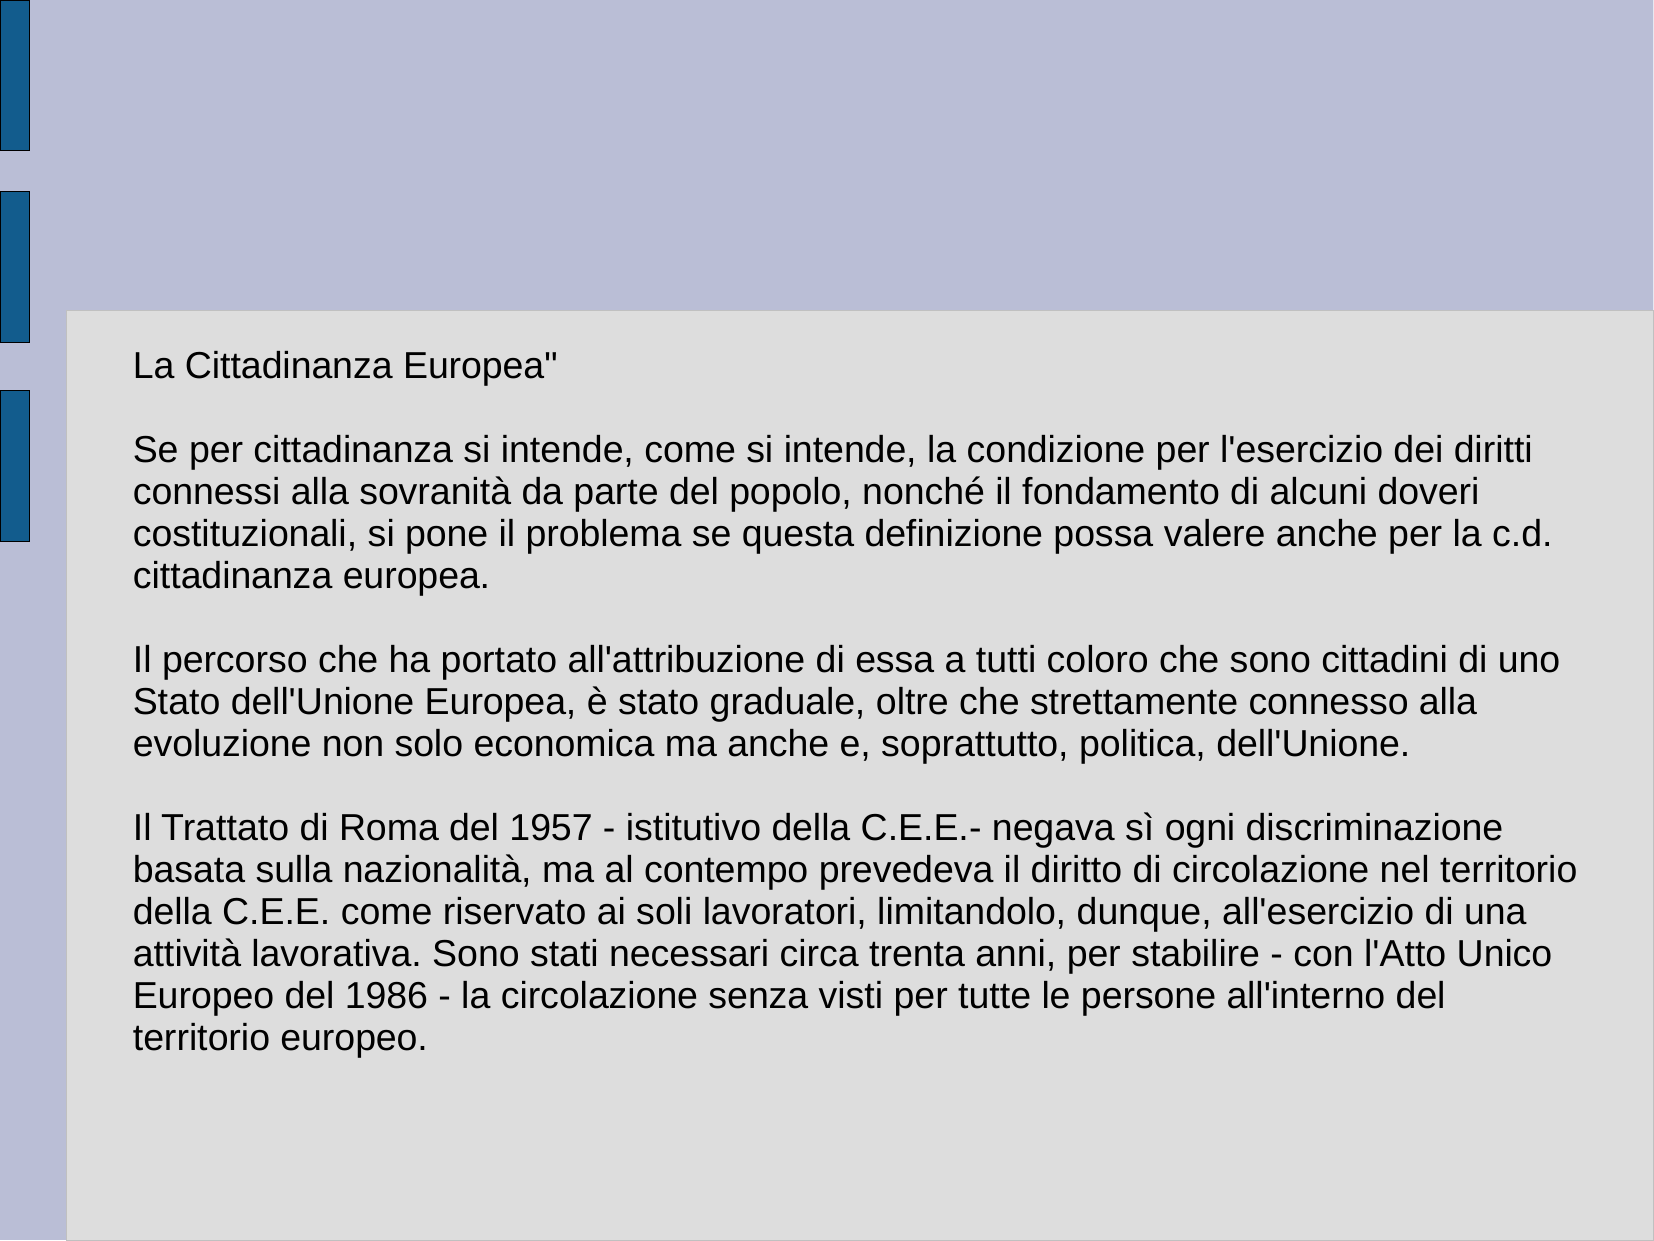

La Cittadinanza Europea"
Se per cittadinanza si intende, come si intende, la condizione per l'esercizio dei diritti connessi alla sovranità da parte del popolo, nonché il fondamento di alcuni doveri costituzionali, si pone il problema se questa definizione possa valere anche per la c.d. cittadinanza europea.
Il percorso che ha portato all'attribuzione di essa a tutti coloro che sono cittadini di uno Stato dell'Unione Europea, è stato graduale, oltre che strettamente connesso alla evoluzione non solo economica ma anche e, soprattutto, politica, dell'Unione.
Il Trattato di Roma del 1957 - istitutivo della C.E.E.- negava sì ogni discriminazione basata sulla nazionalità, ma al contempo prevedeva il diritto di circolazione nel territorio della C.E.E. come riservato ai soli lavoratori, limitandolo, dunque, all'esercizio di una attività lavorativa. Sono stati necessari circa trenta anni, per stabilire - con l'Atto Unico Europeo del 1986 - la circolazione senza visti per tutte le persone all'interno del territorio europeo.